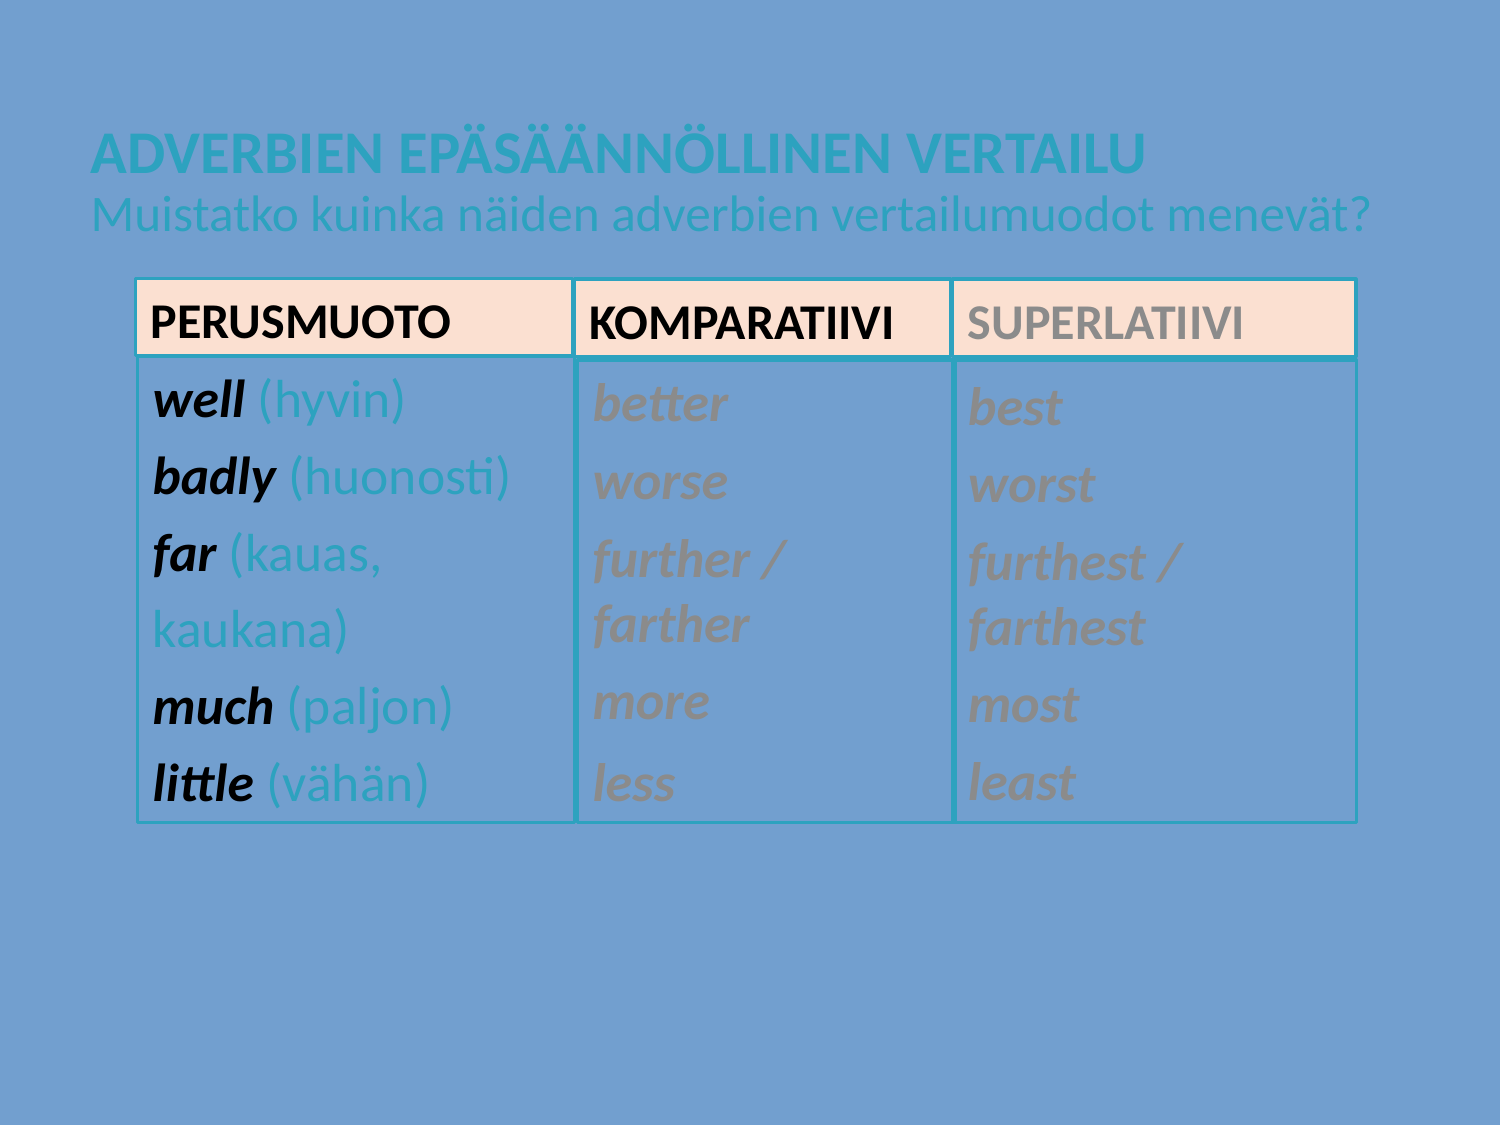

# ADVERBIEN EPÄSÄÄNNÖLLINEN VERTAILU Muistatko kuinka näiden adverbien vertailumuodot menevät?
PERUSMUOTO
KOMPARATIIVI
SUPERLATIIVI
well (hyvin)
badly (huonosti)
far (kauas,
kaukana)
much (paljon)
little (vähän)
better
worse
further / farther
more
less
best
worst
furthest / farthest
most
least